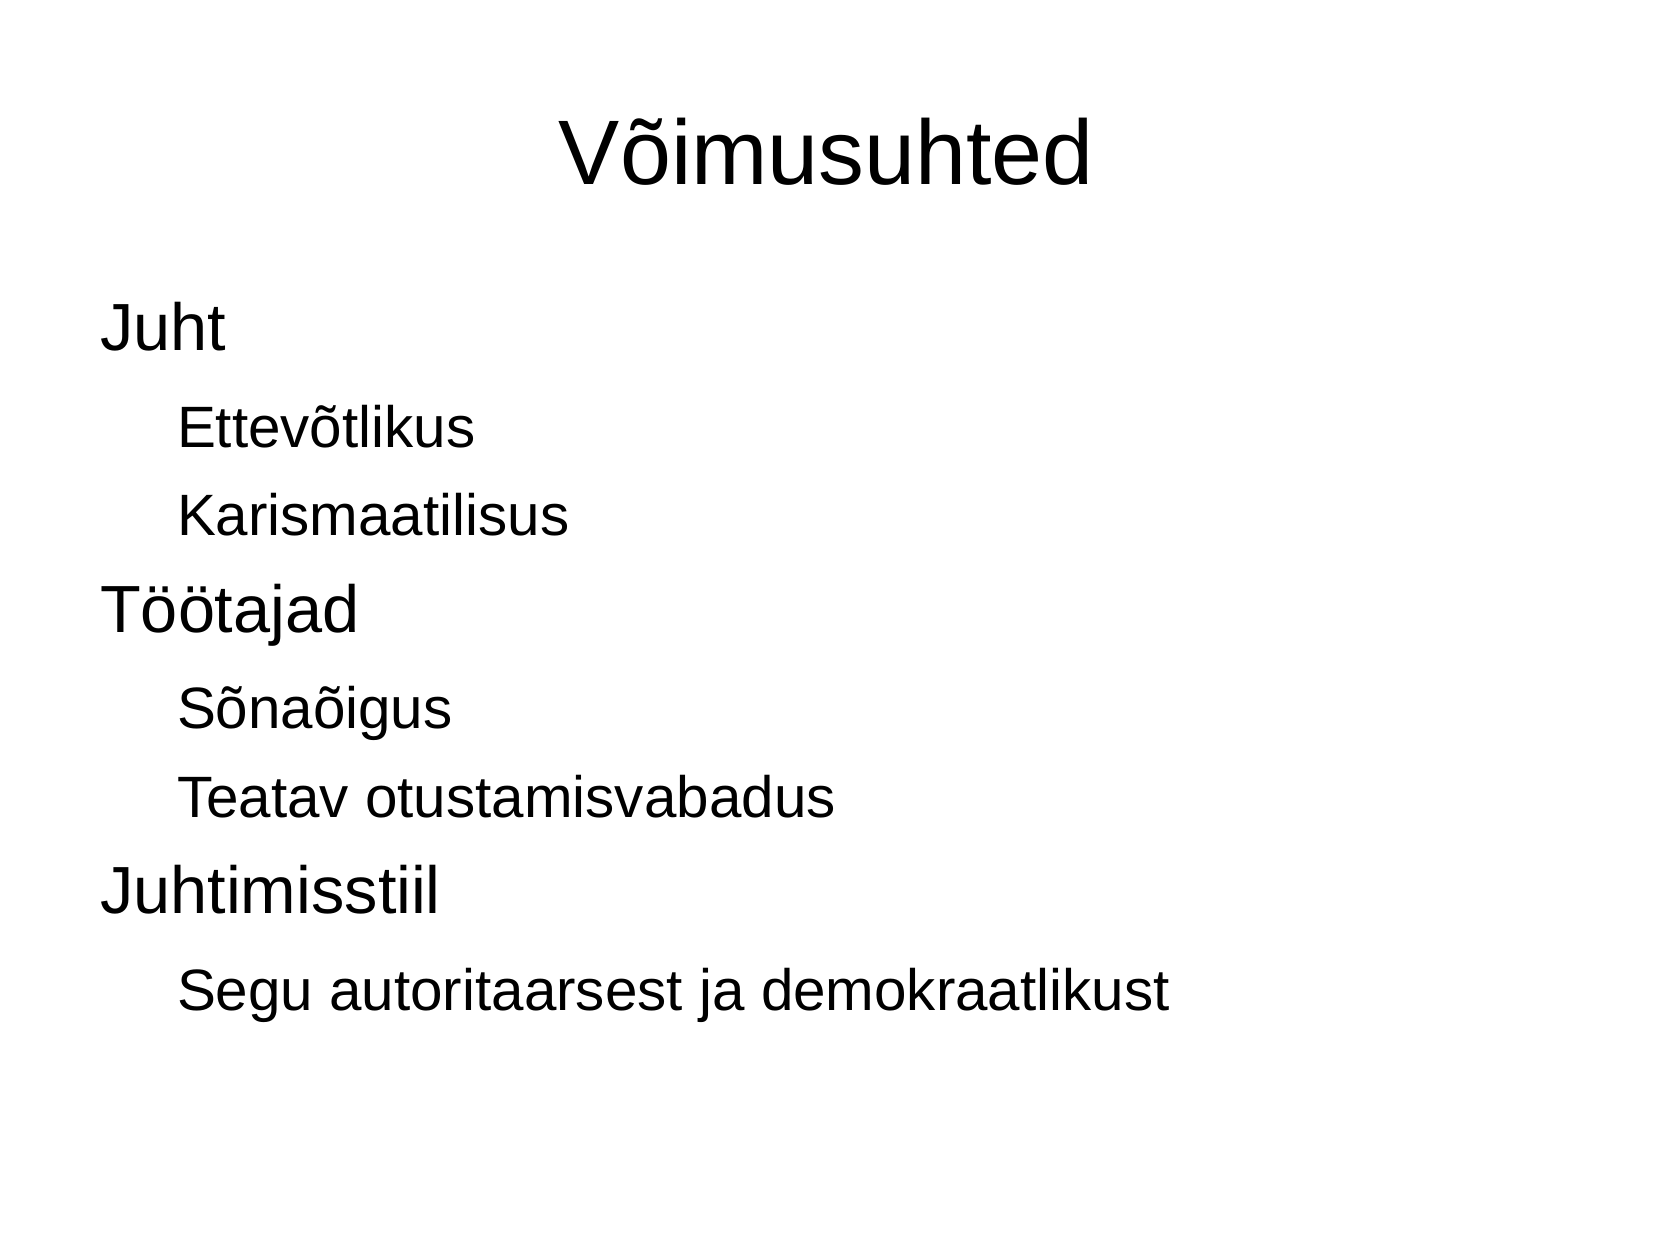

# Võimusuhted
Juht
Ettevõtlikus
Karismaatilisus
Töötajad
Sõnaõigus
Teatav otustamisvabadus
Juhtimisstiil
Segu autoritaarsest ja demokraatlikust